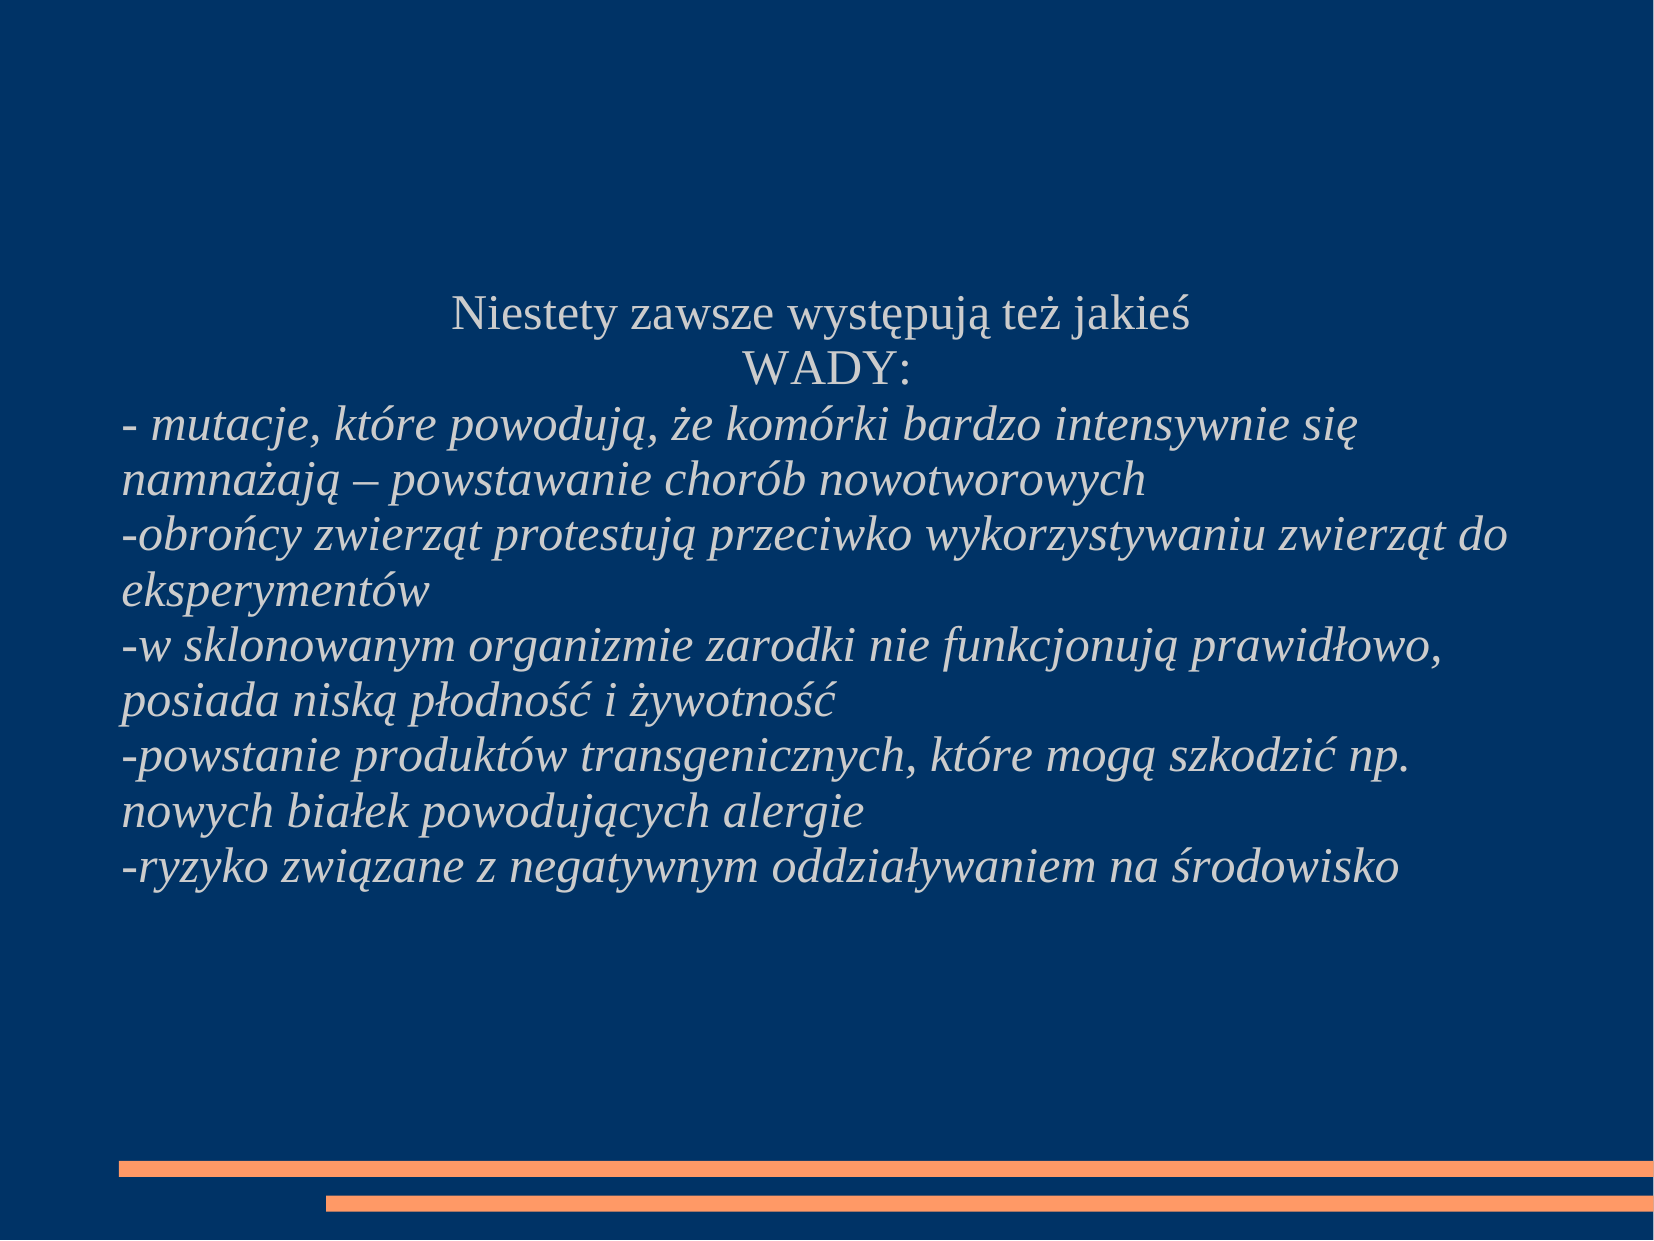

# Niestety zawsze występują też jakieś
WADY:
- mutacje, które powodują, że komórki bardzo intensywnie się namnażają – powstawanie chorób nowotworowych
-obrońcy zwierząt protestują przeciwko wykorzystywaniu zwierząt do eksperymentów
-w sklonowanym organizmie zarodki nie funkcjonują prawidłowo, posiada niską płodność i żywotność
-powstanie produktów transgenicznych, które mogą szkodzić np. nowych białek powodujących alergie
-ryzyko związane z negatywnym oddziaływaniem na środowisko